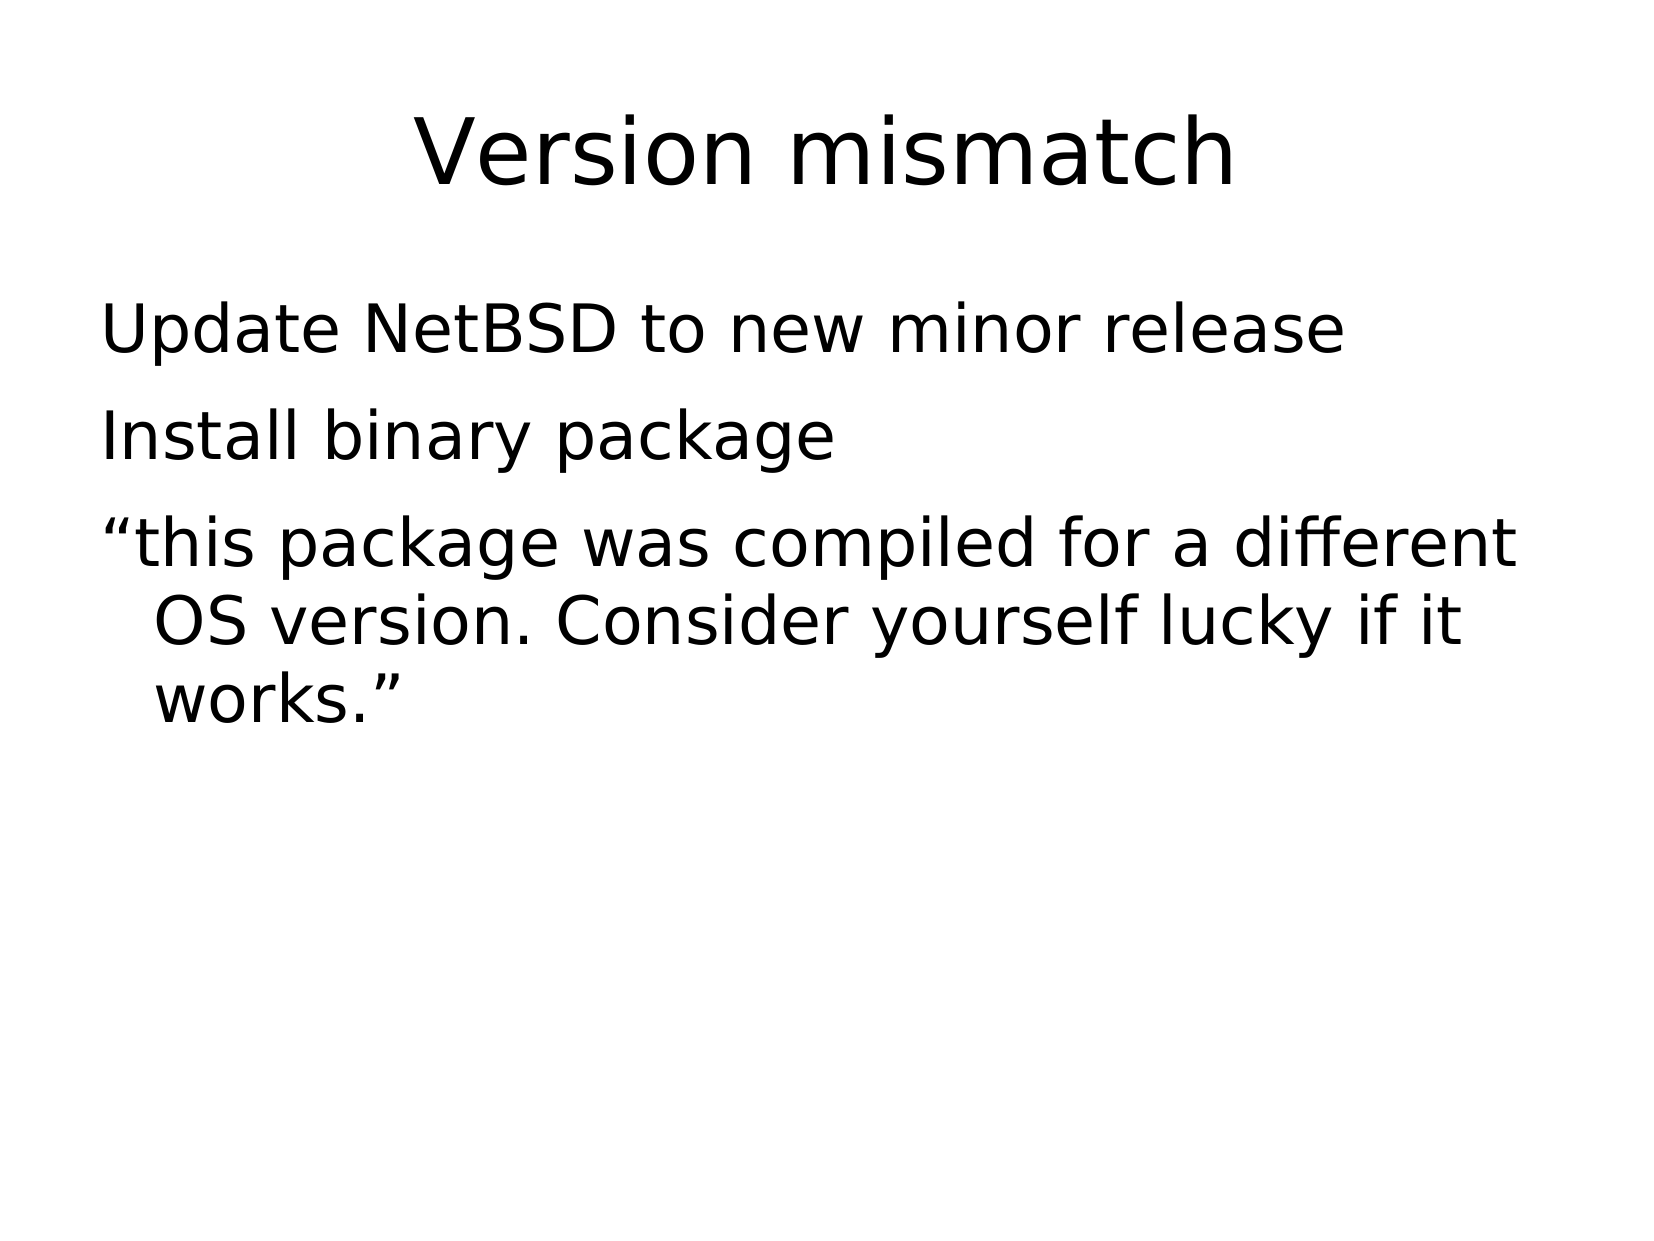

# Version mismatch
Update NetBSD to new minor release
Install binary package
“this package was compiled for a different OS version. Consider yourself lucky if it works.”